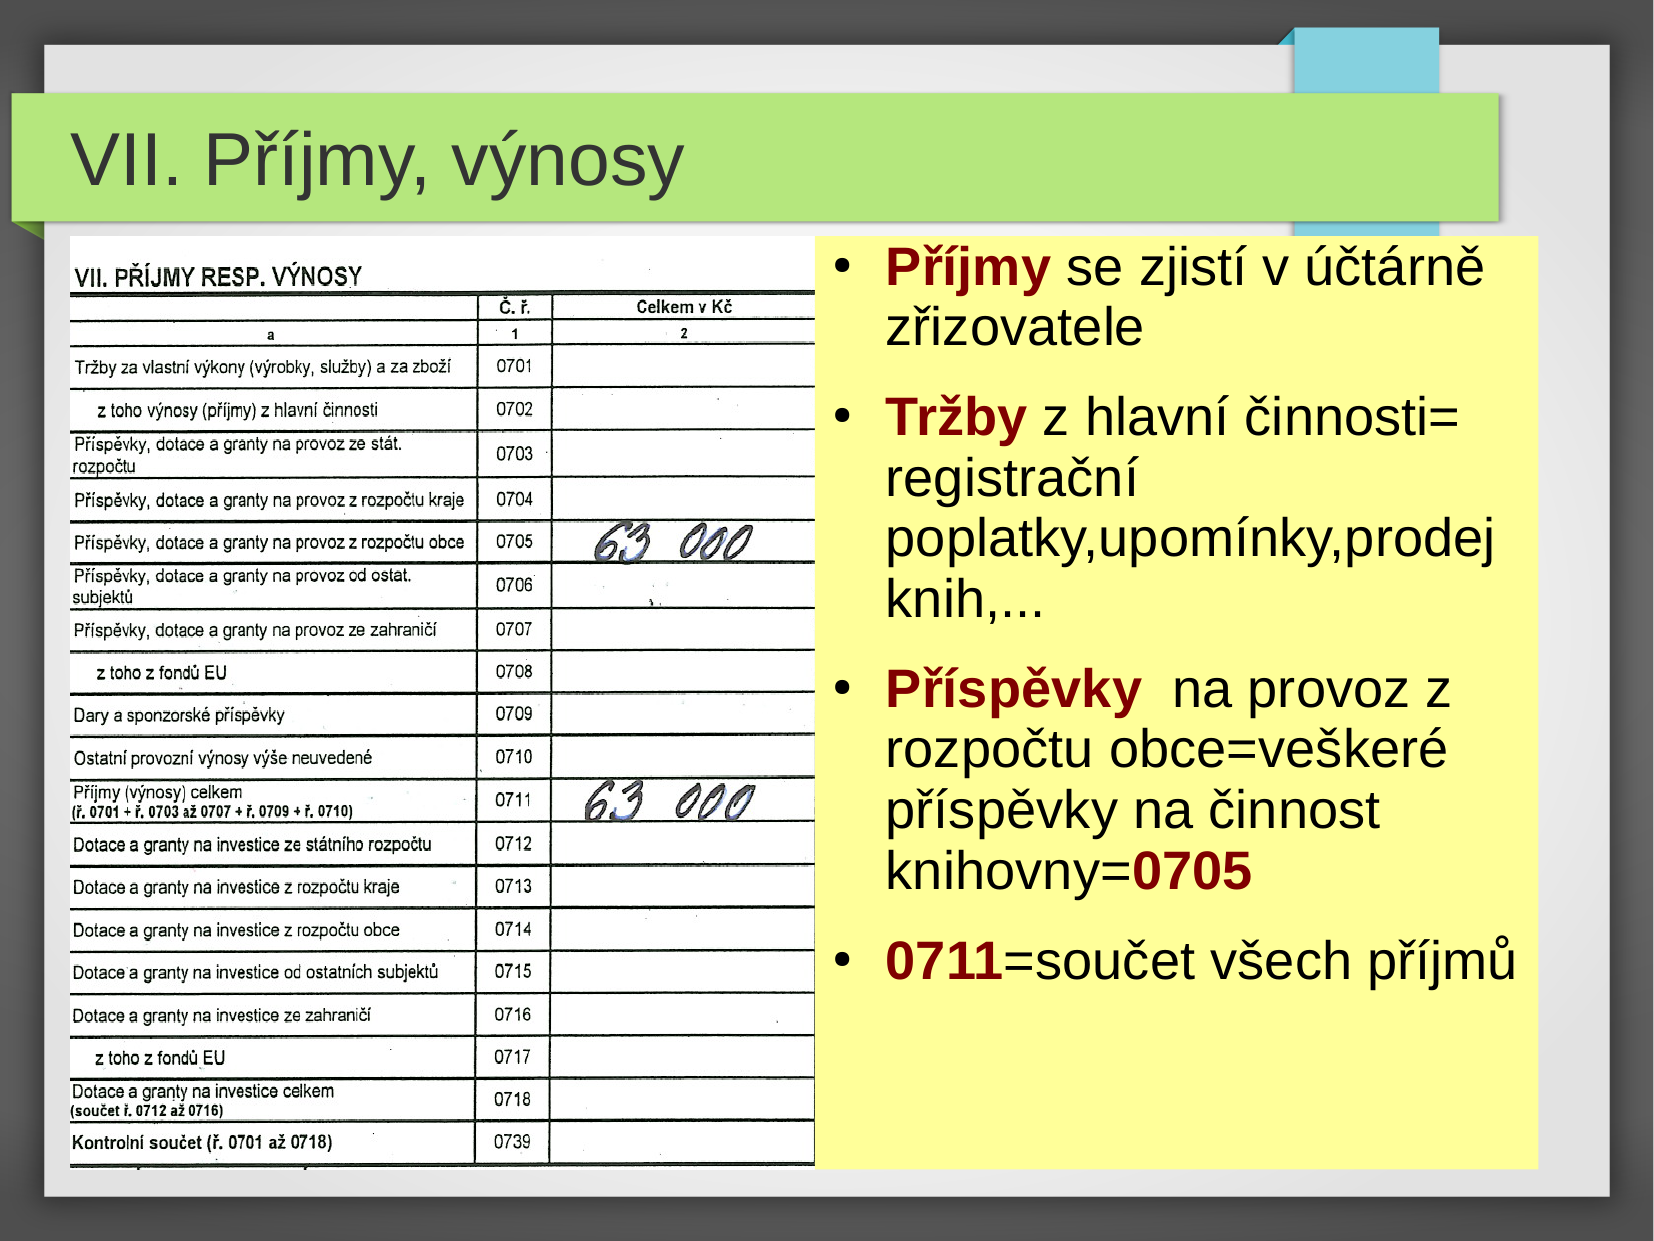

# VII. Příjmy, výnosy
Příjmy se zjistí v účtárně zřizovatele
Tržby z hlavní činnosti= registrační poplatky,upomínky,prodej knih,...
Příspěvky na provoz z rozpočtu obce=veškeré příspěvky na činnost knihovny=0705
0711=součet všech příjmů